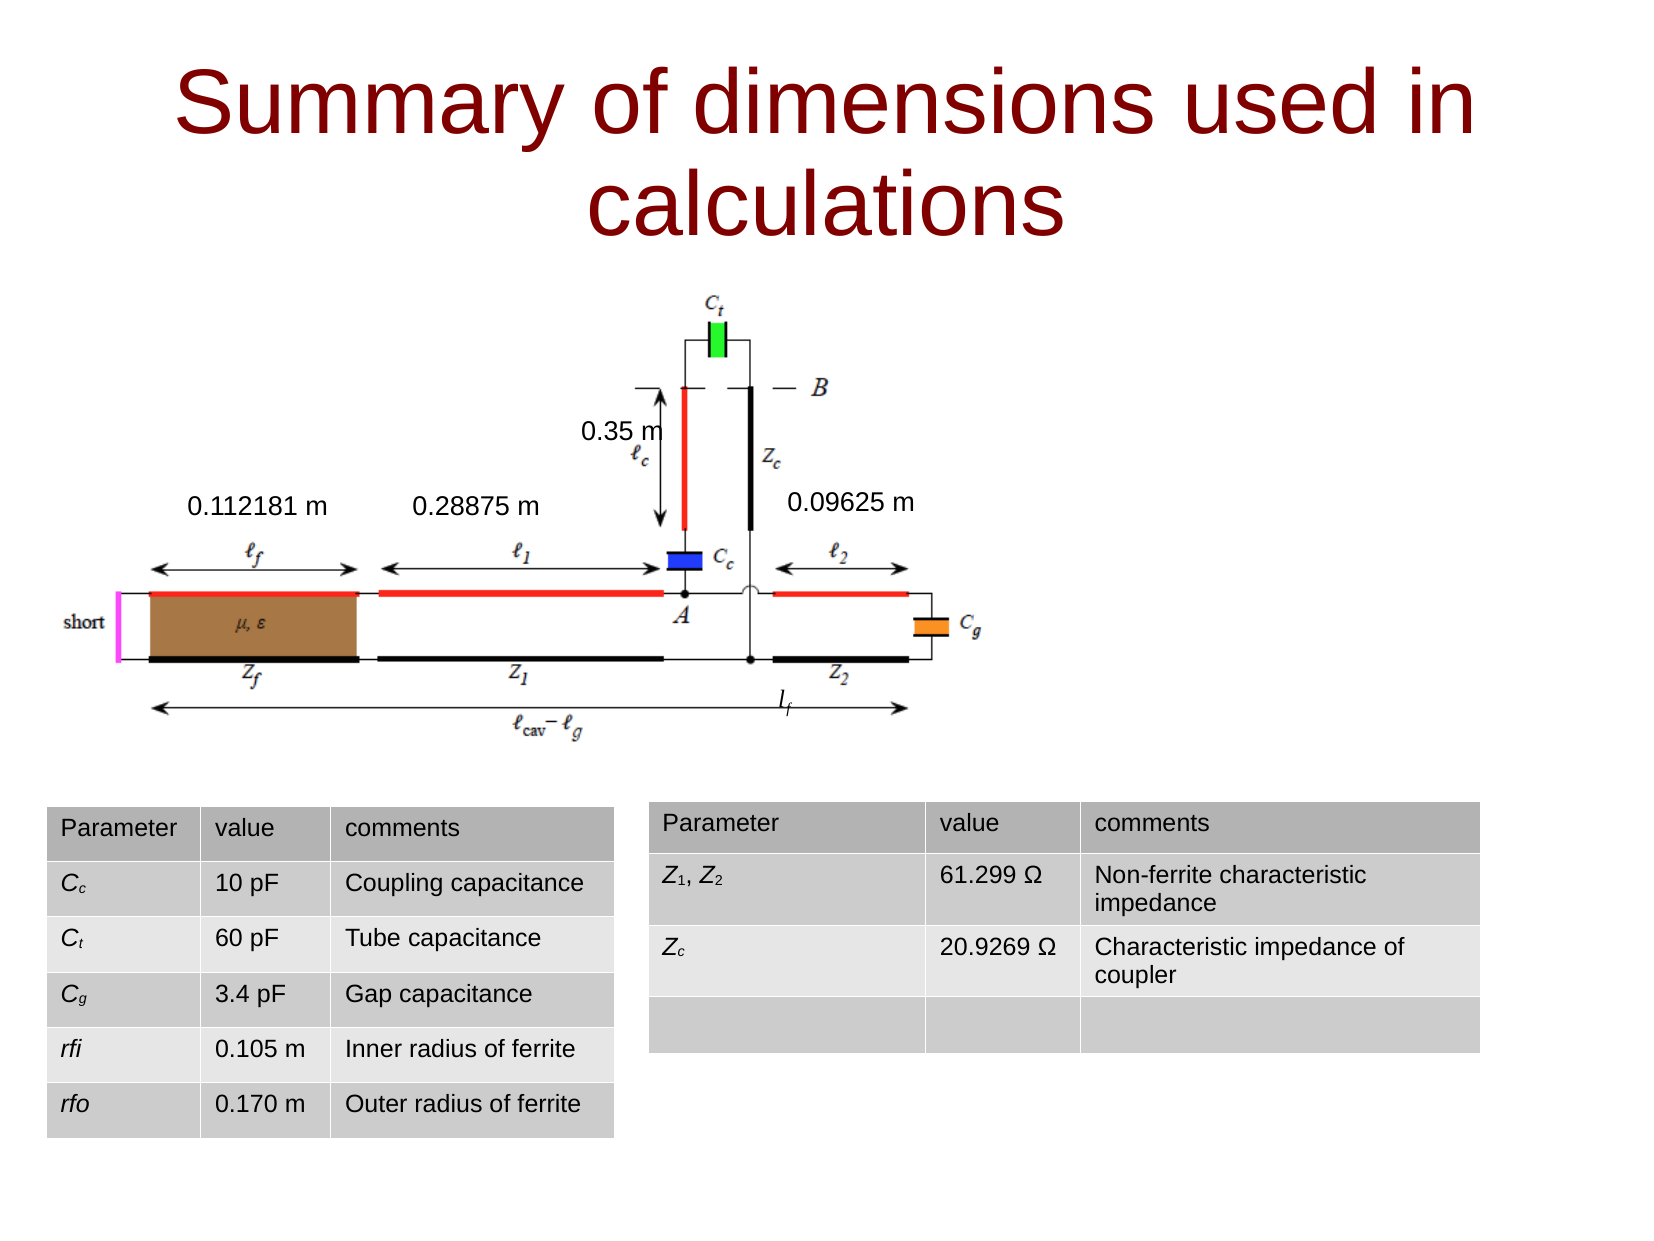

# Summary of dimensions used in calculations
0.35 m
0.09625 m
0.112181 m
0.28875 m
| Parameter | value | comments |
| --- | --- | --- |
| Z1, Z2 | 61.299 Ω | Non-ferrite characteristic impedance |
| Zc | 20.9269 Ω | Characteristic impedance of coupler |
| | | |
| Parameter | value | comments |
| --- | --- | --- |
| Cc | 10 pF | Coupling capacitance |
| Ct | 60 pF | Tube capacitance |
| Cg | 3.4 pF | Gap capacitance |
| rfi | 0.105 m | Inner radius of ferrite |
| rfo | 0.170 m | Outer radius of ferrite |